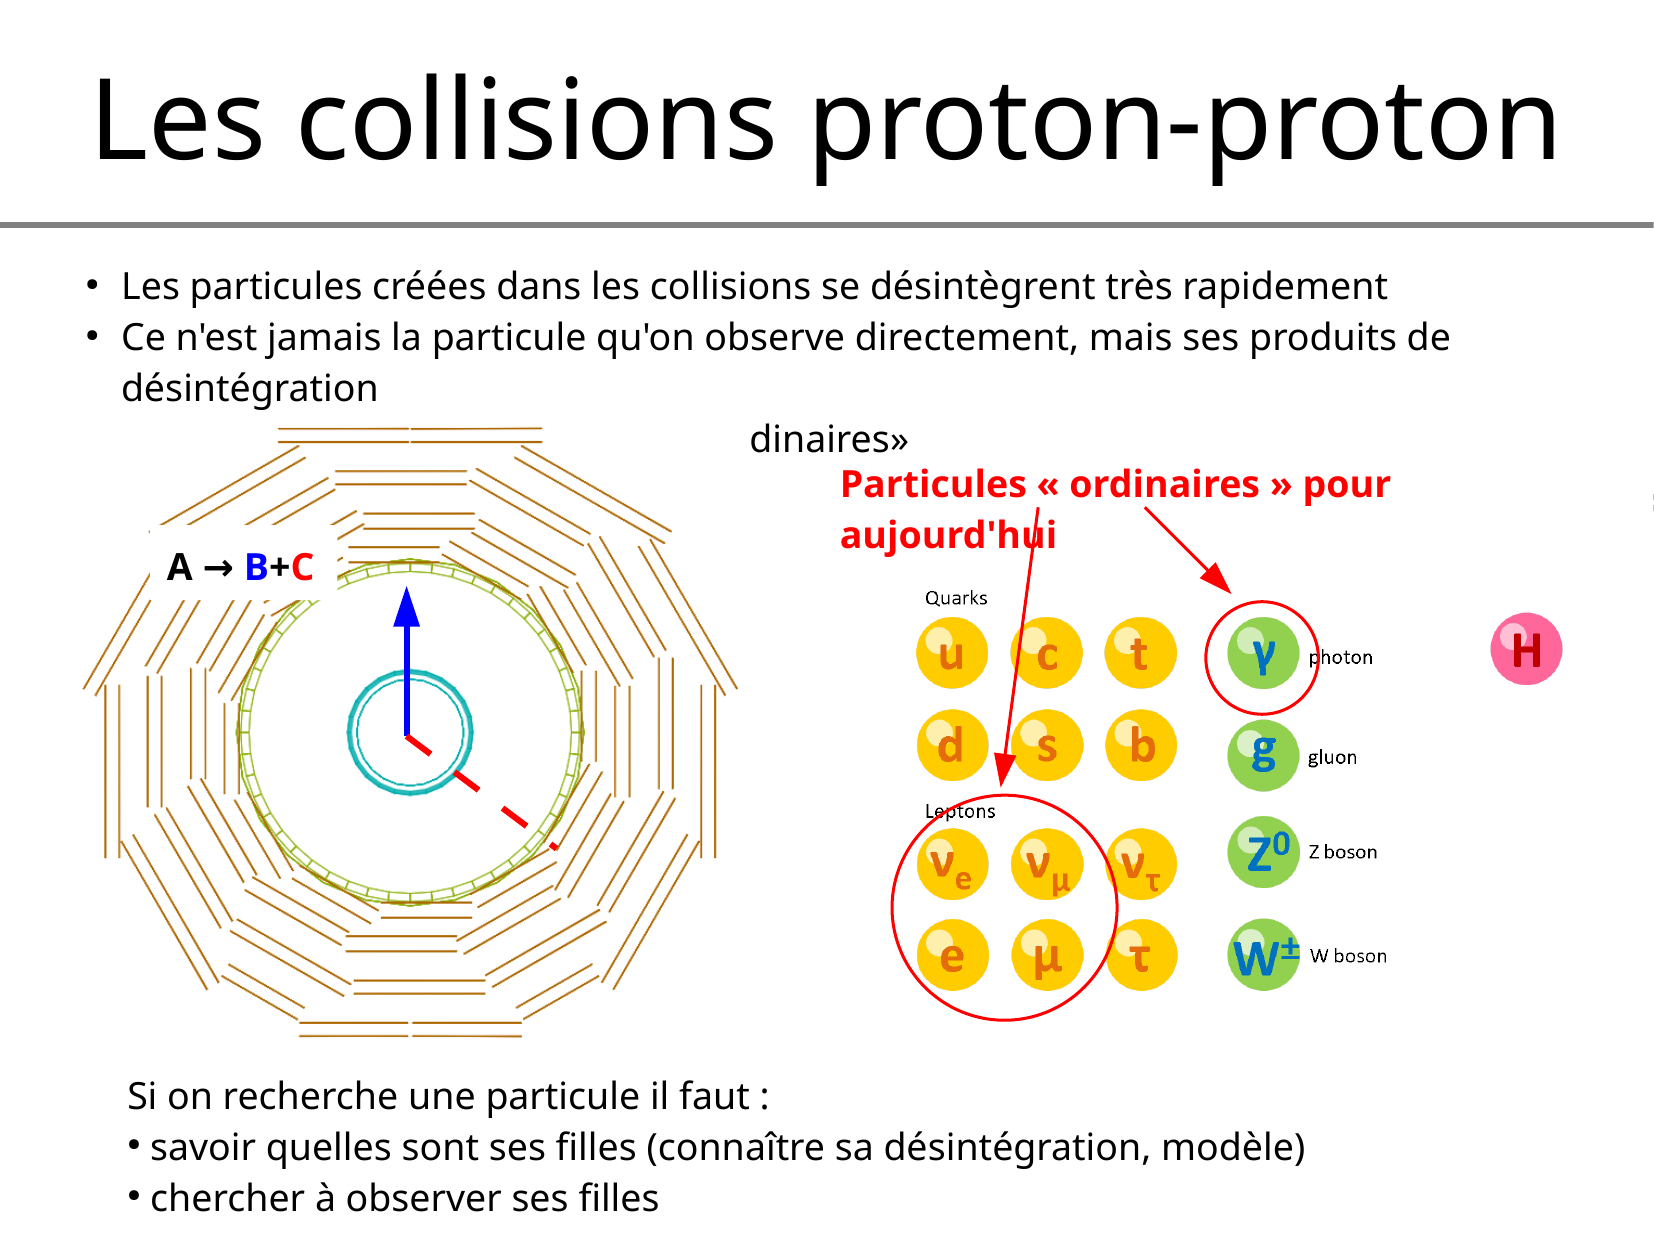

Les collisions proton-proton
Les particules créées dans les collisions se désintègrent très rapidement
Ce n'est jamais la particule qu'on observe directement, mais ses produits de désintégration
Ces produits sont des particules «ordinaires»
Particules « ordinaires » pour aujourd'hui
A → B+C
Si on recherche une particule il faut :
 savoir quelles sont ses filles (connaître sa désintégration, modèle)
 chercher à observer ses filles